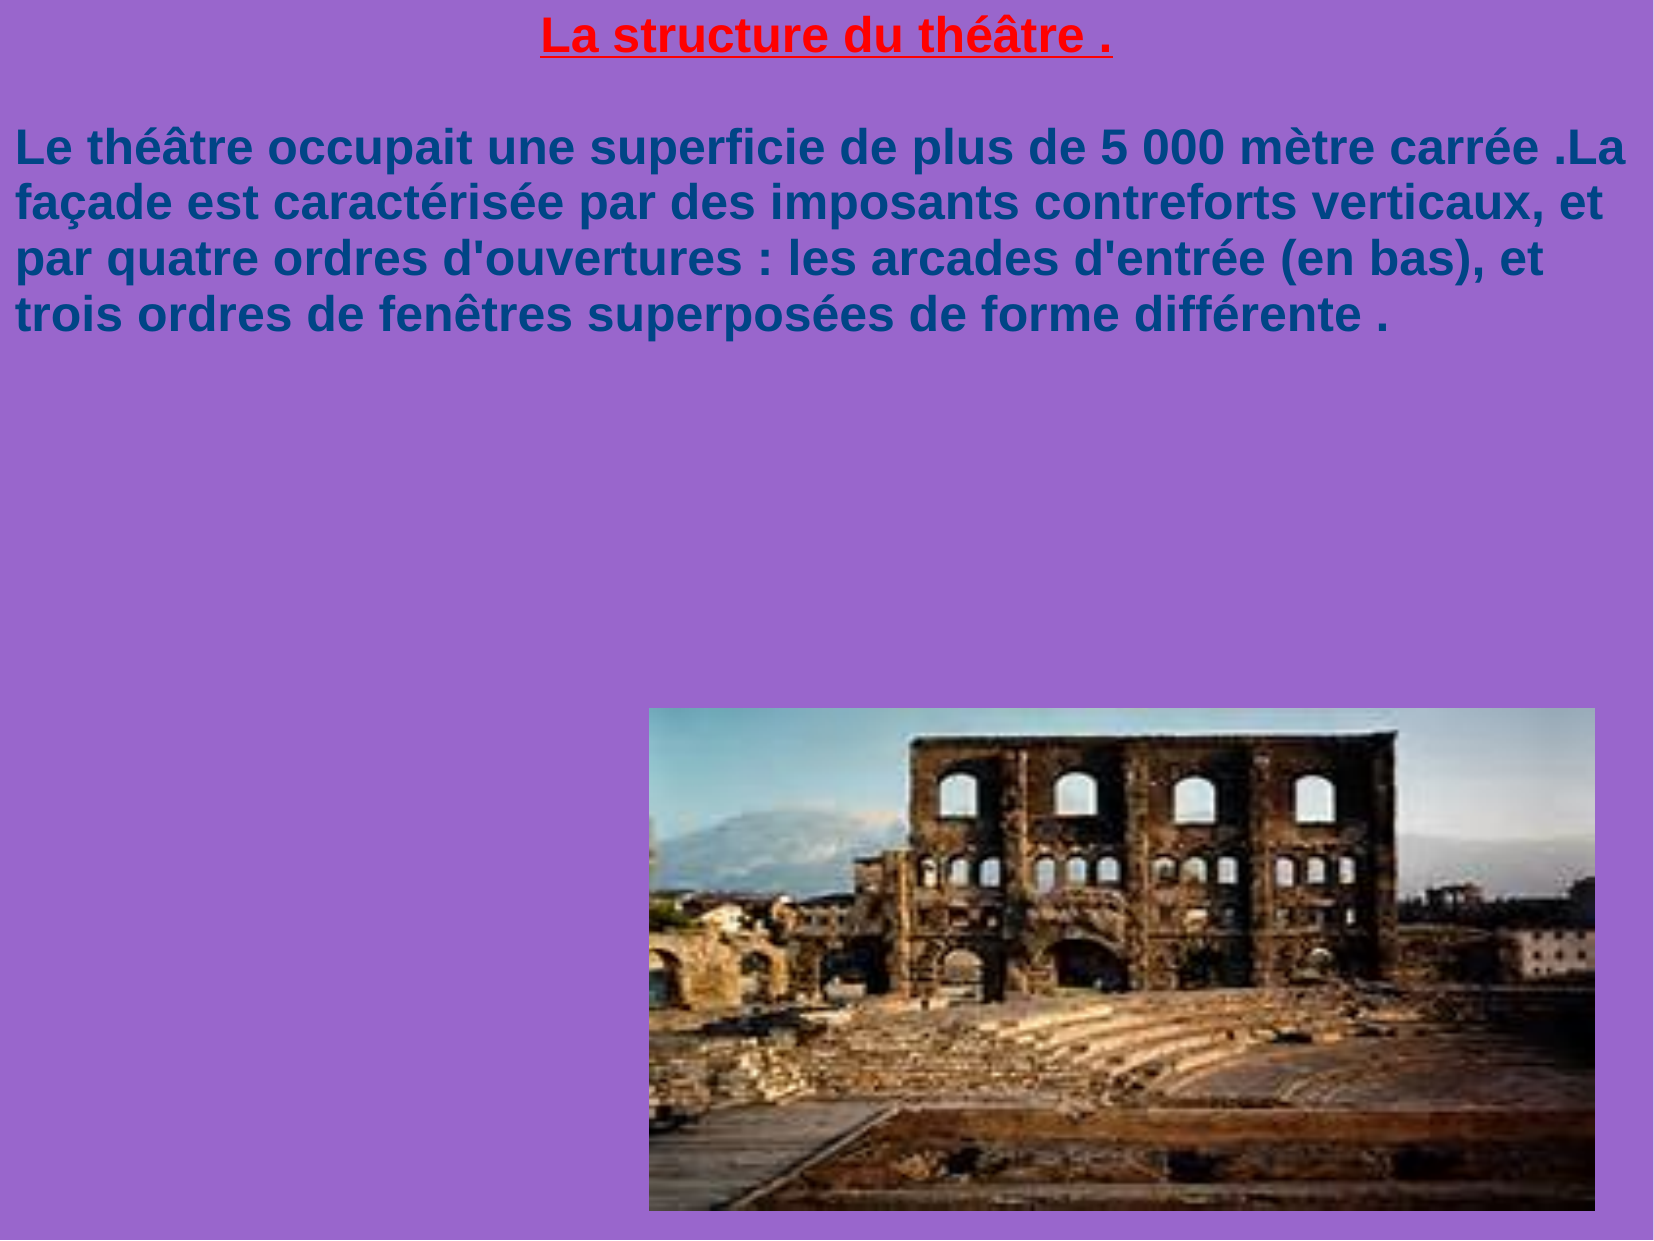

La structure du théâtre .
Le théâtre occupait une superficie de plus de 5 000 mètre carrée .La façade est caractérisée par des imposants contreforts verticaux, et par quatre ordres d'ouvertures : les arcades d'entrée (en bas), et trois ordres de fenêtres superposées de forme différente .